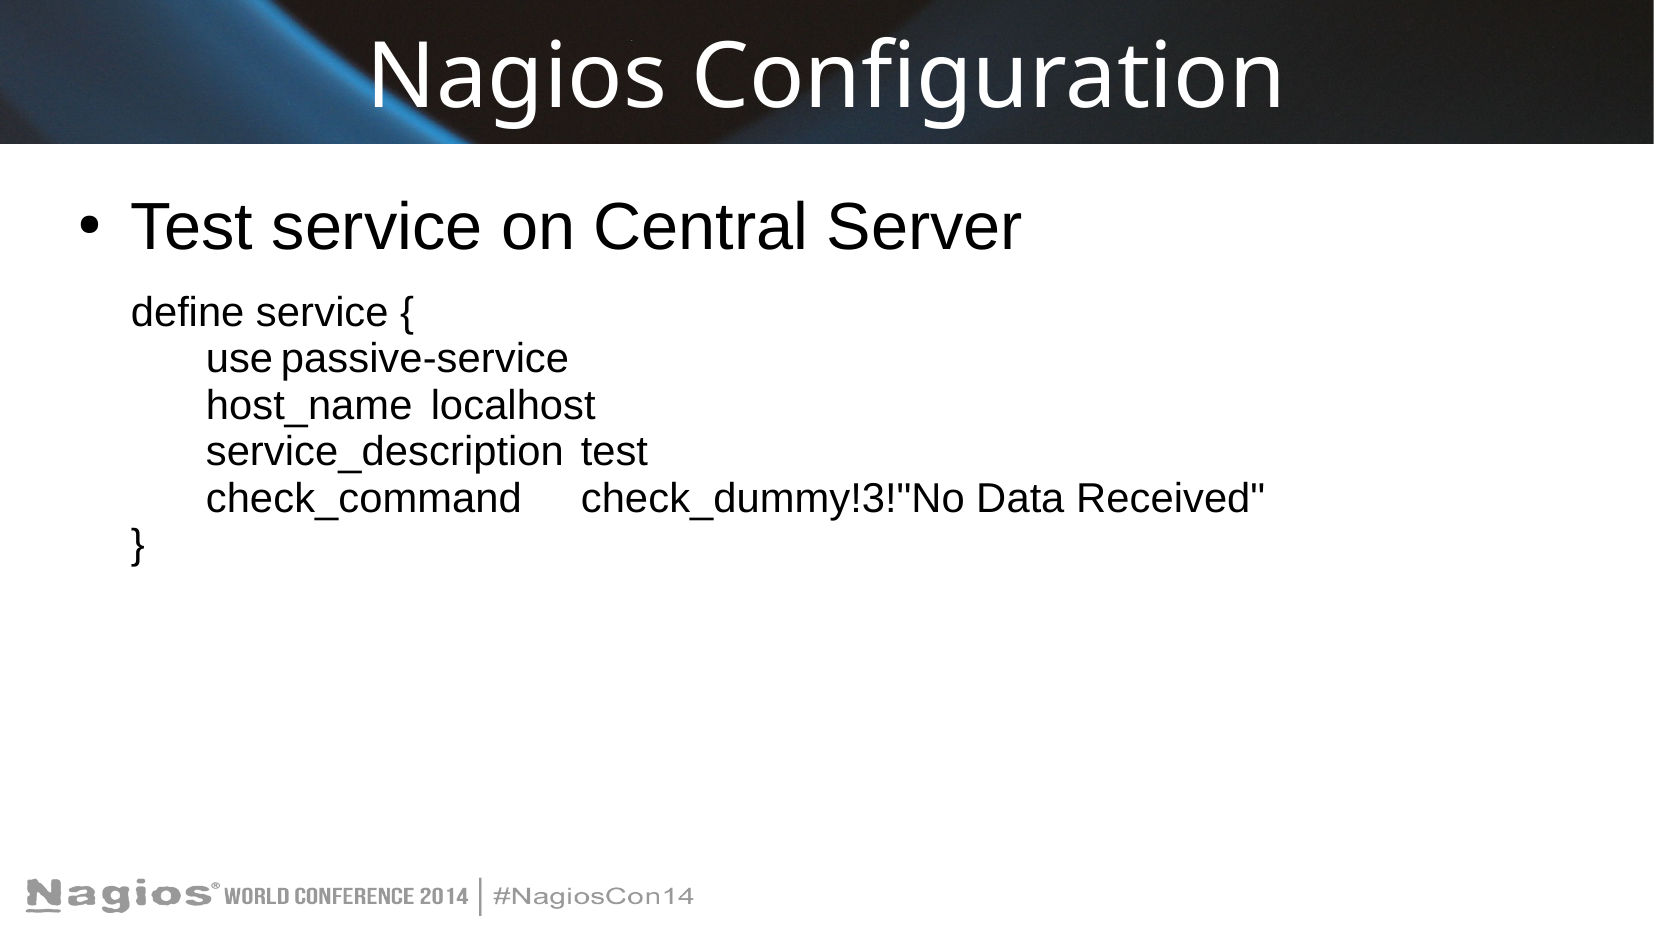

# Nagios Configuration
Test service on Central Server
define service {
	use	passive-service
	host_name	localhost
	service_description	test
	check_command	check_dummy!3!"No Data Received"
}